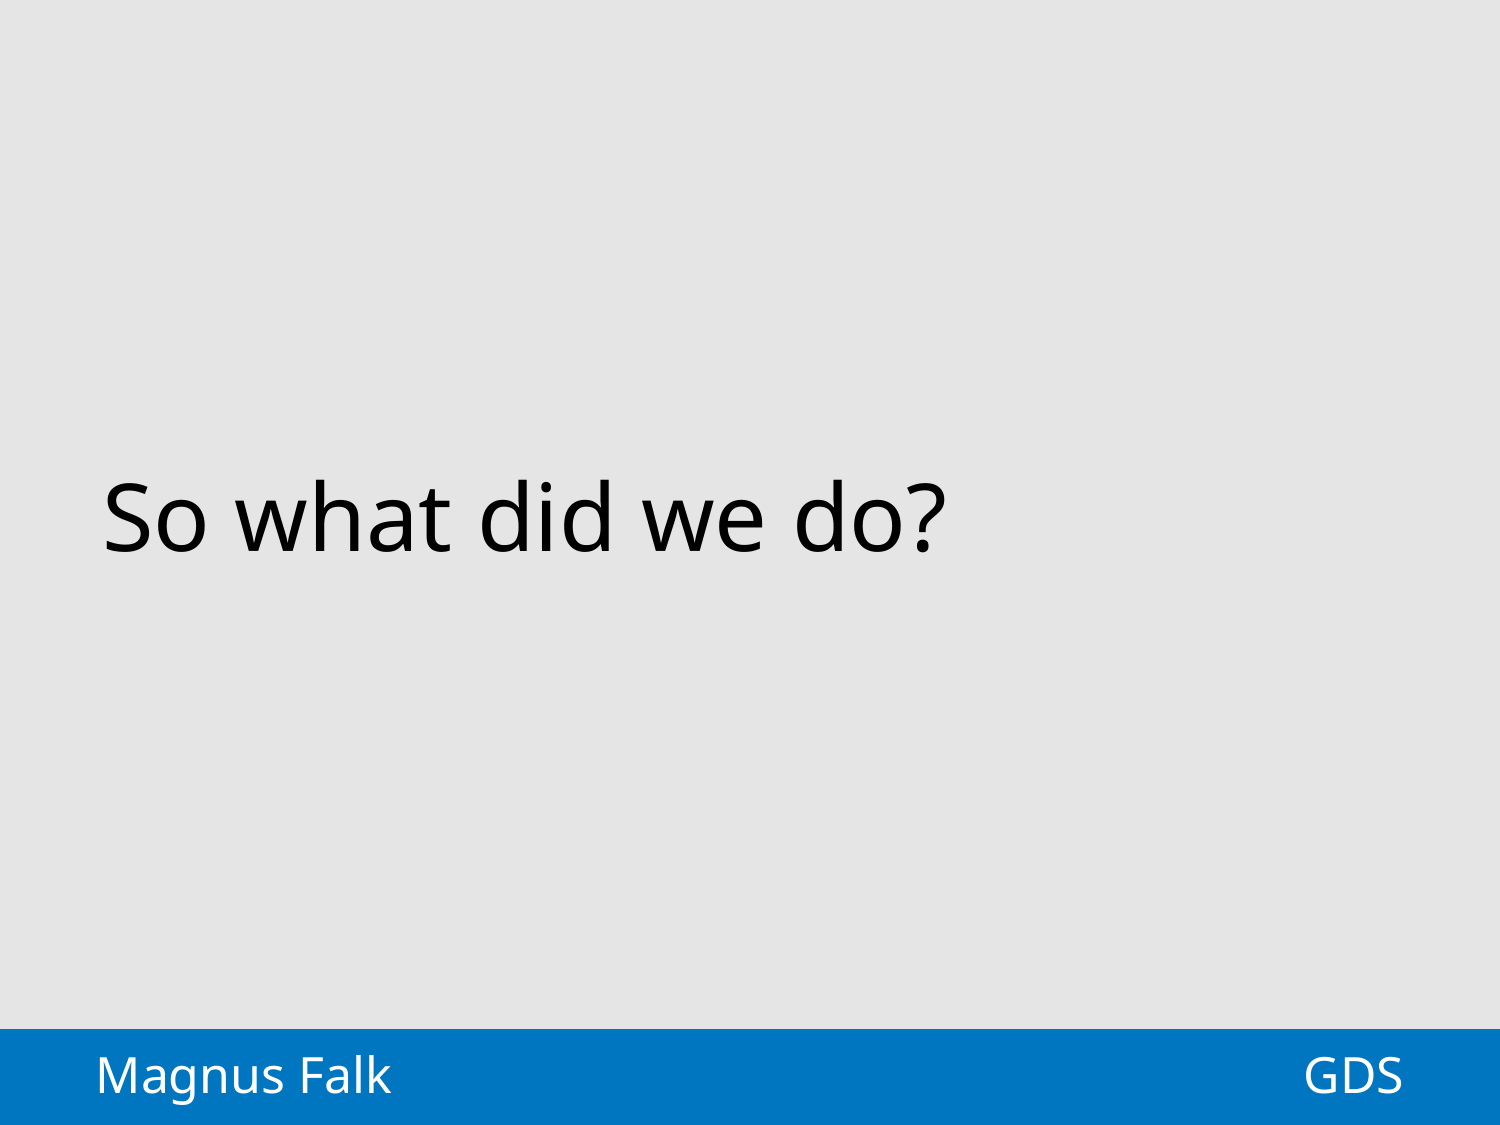

# So what did we do?
Magnus Falk
GDS